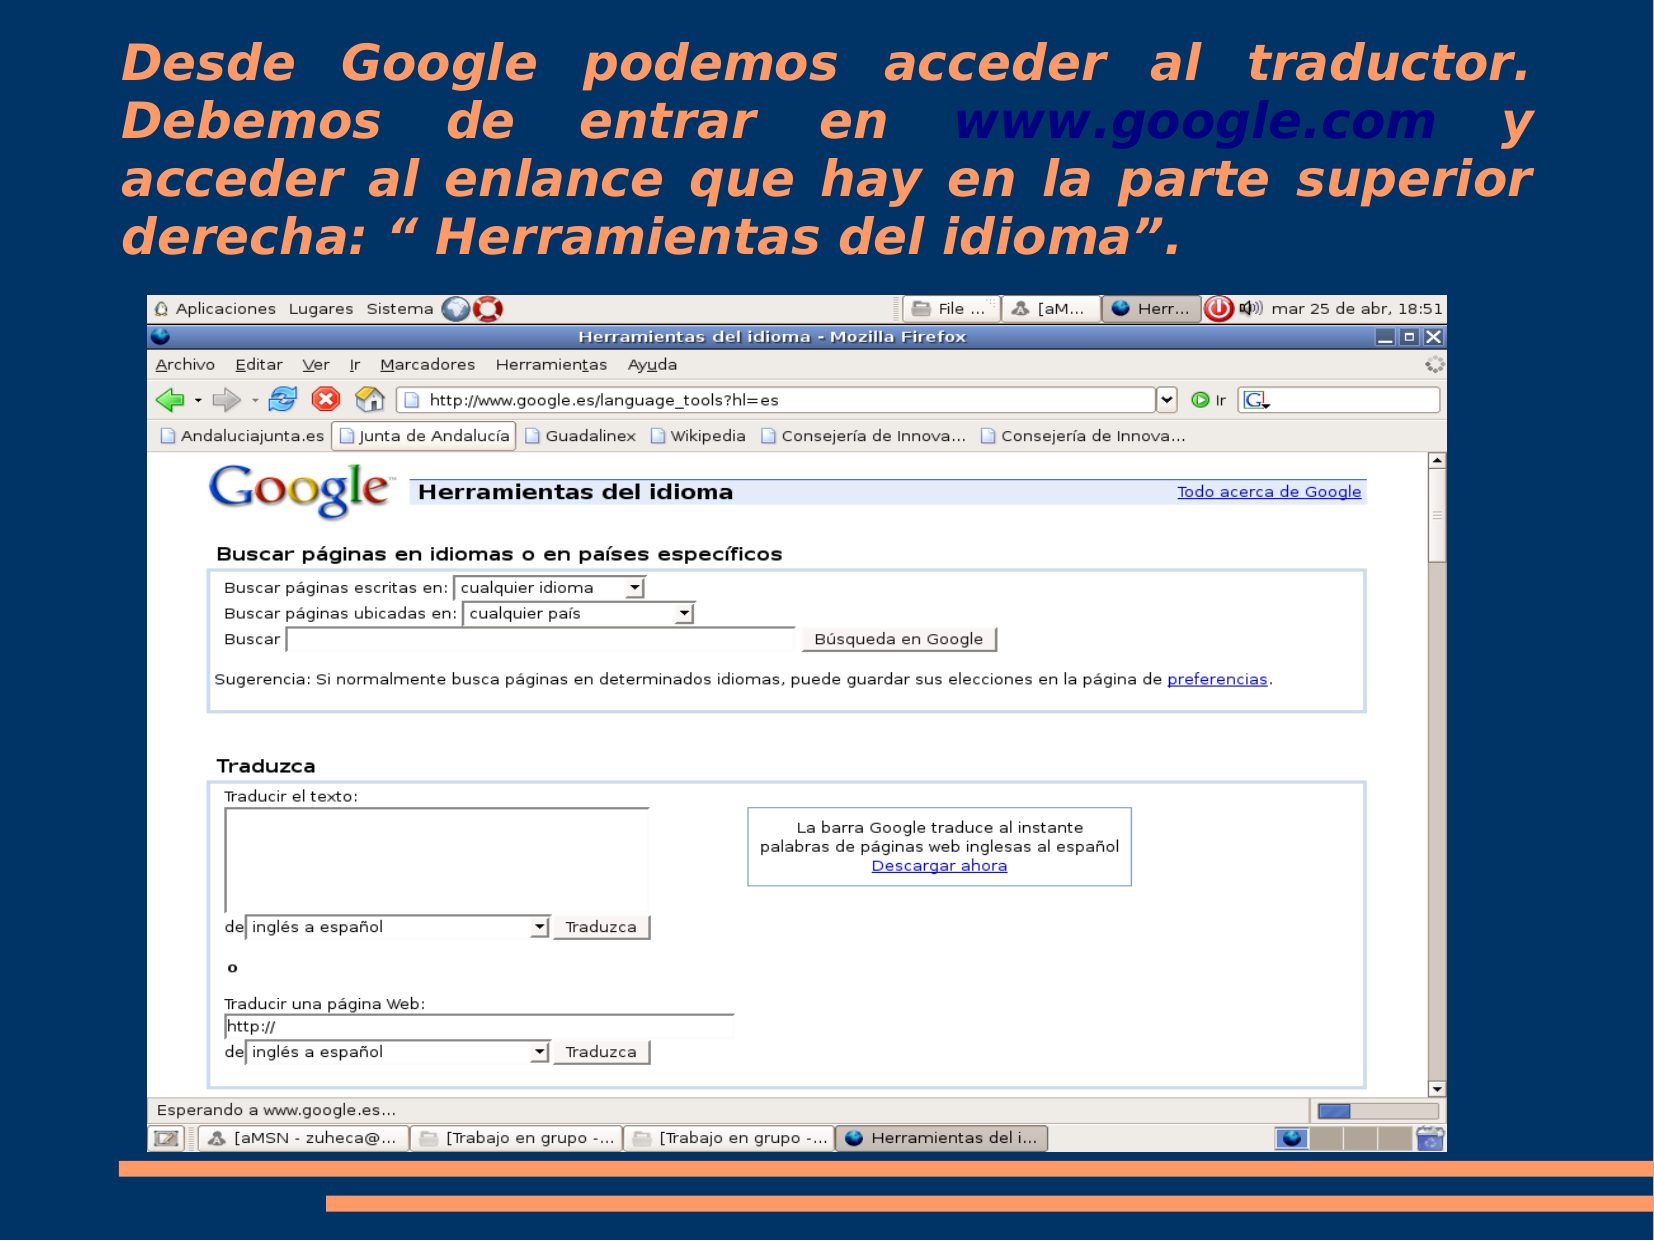

# Desde Google podemos acceder al traductor. Debemos de entrar en www.google.com y acceder al enlance que hay en la parte superior derecha: “ Herramientas del idioma”.